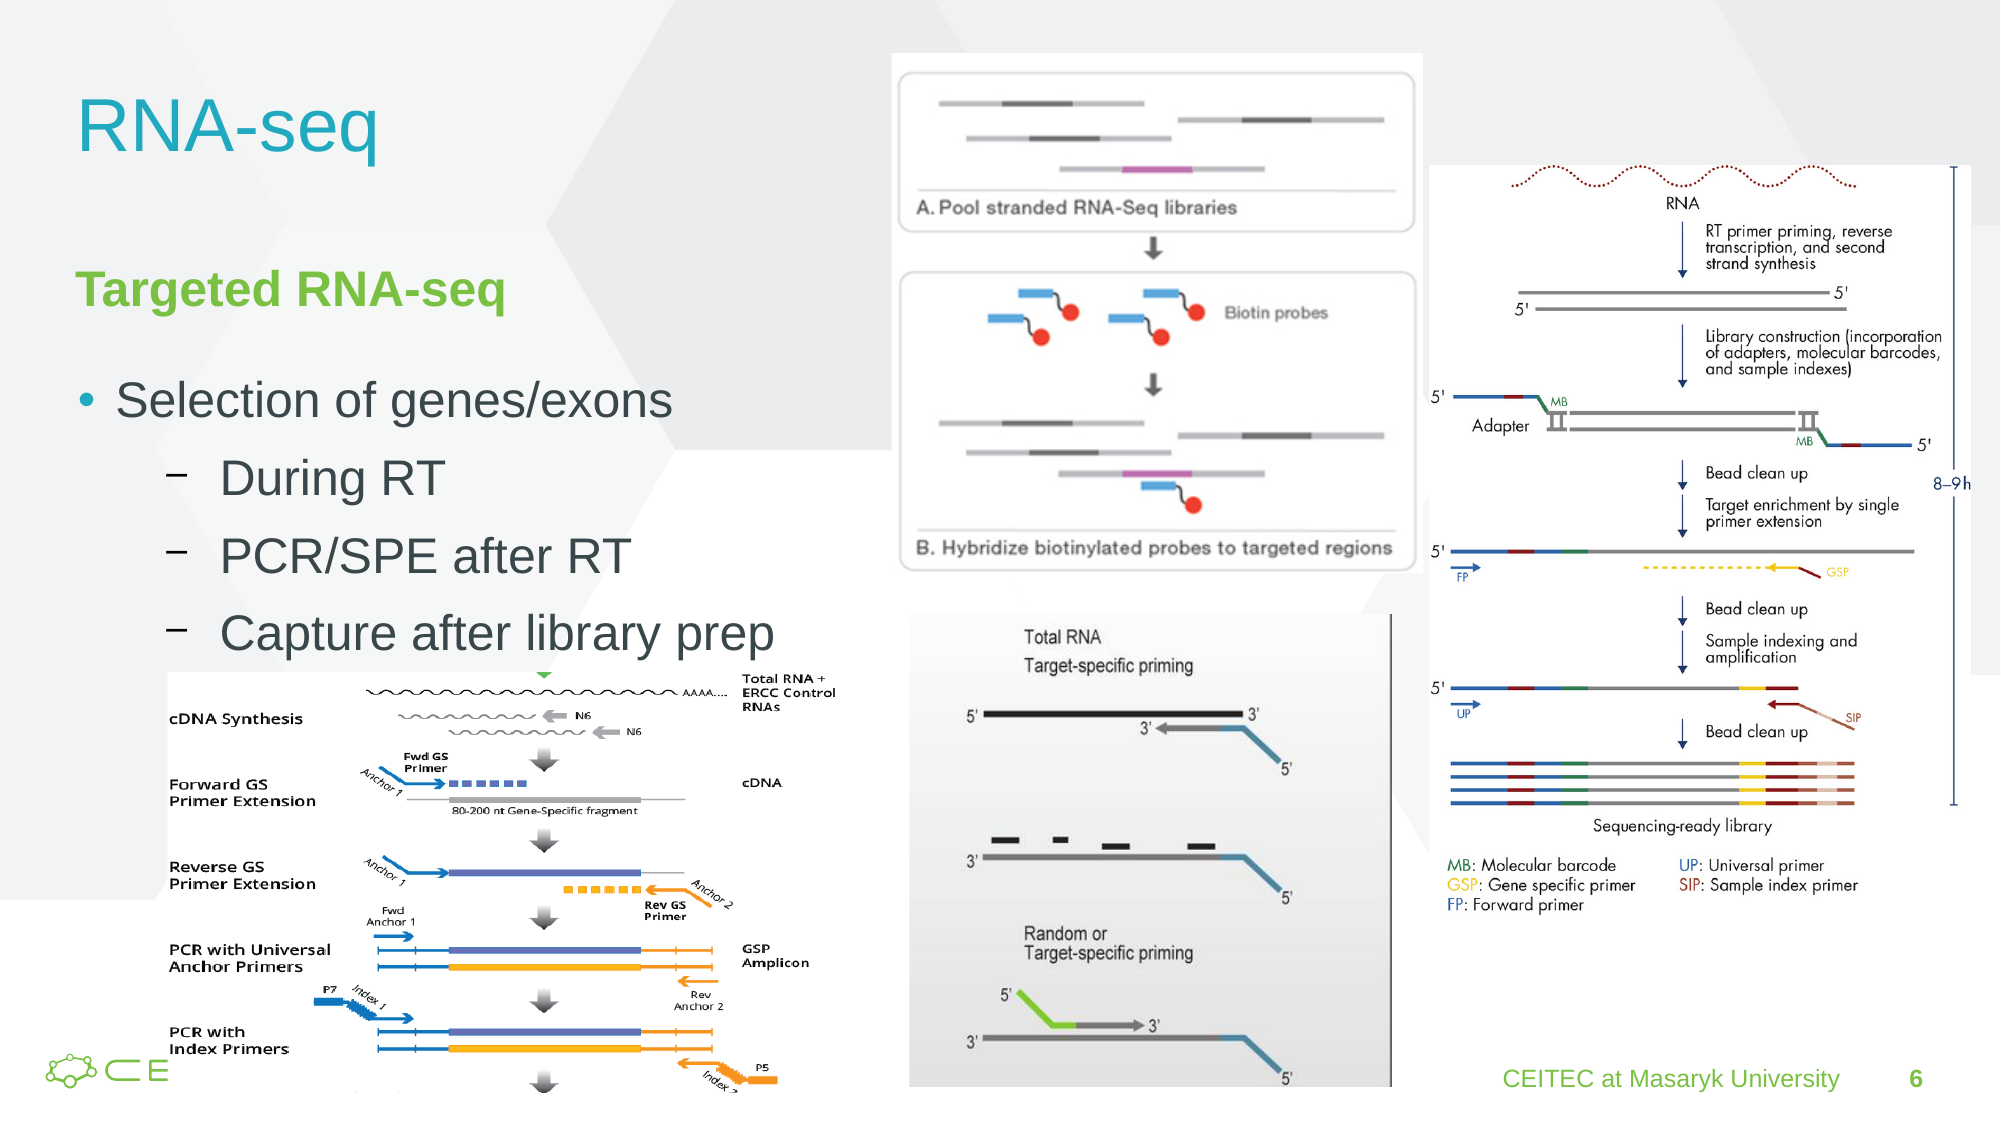

# RNA-seq
Targeted RNA-seq
Selection of genes/exons
During RT
PCR/SPE after RT
Capture after library prep
CEITEC at Masaryk University